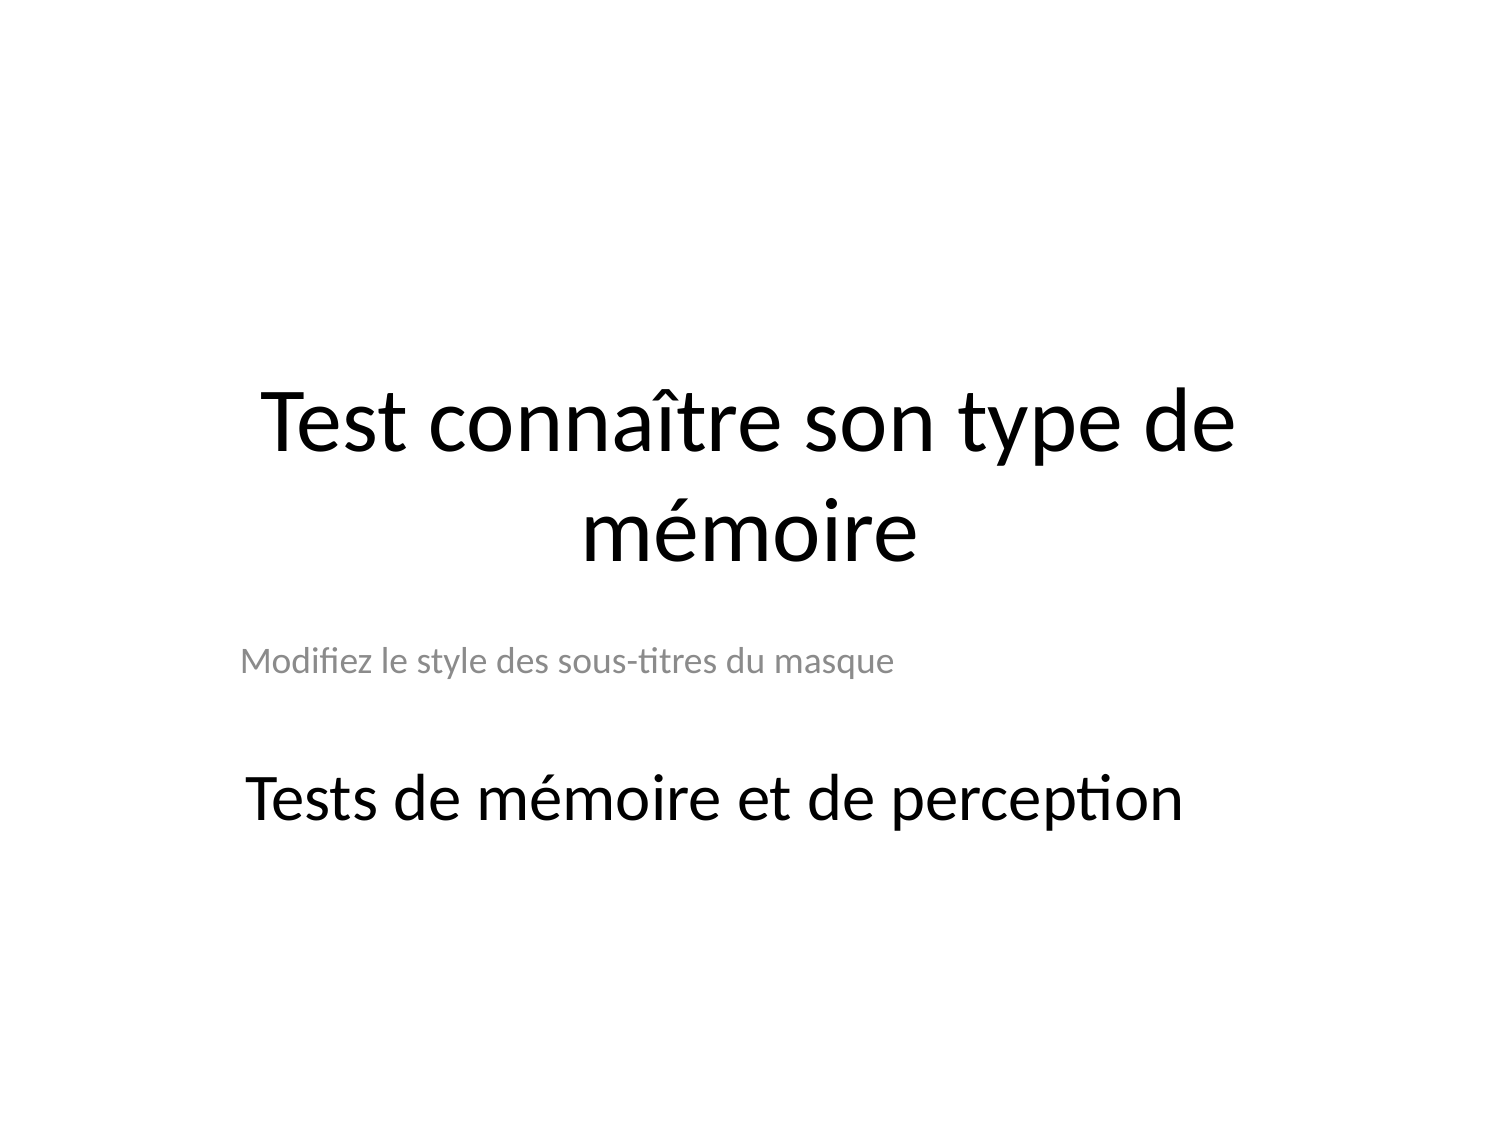

# Test connaître son type de mémoire
Tests de mémoire et de perception